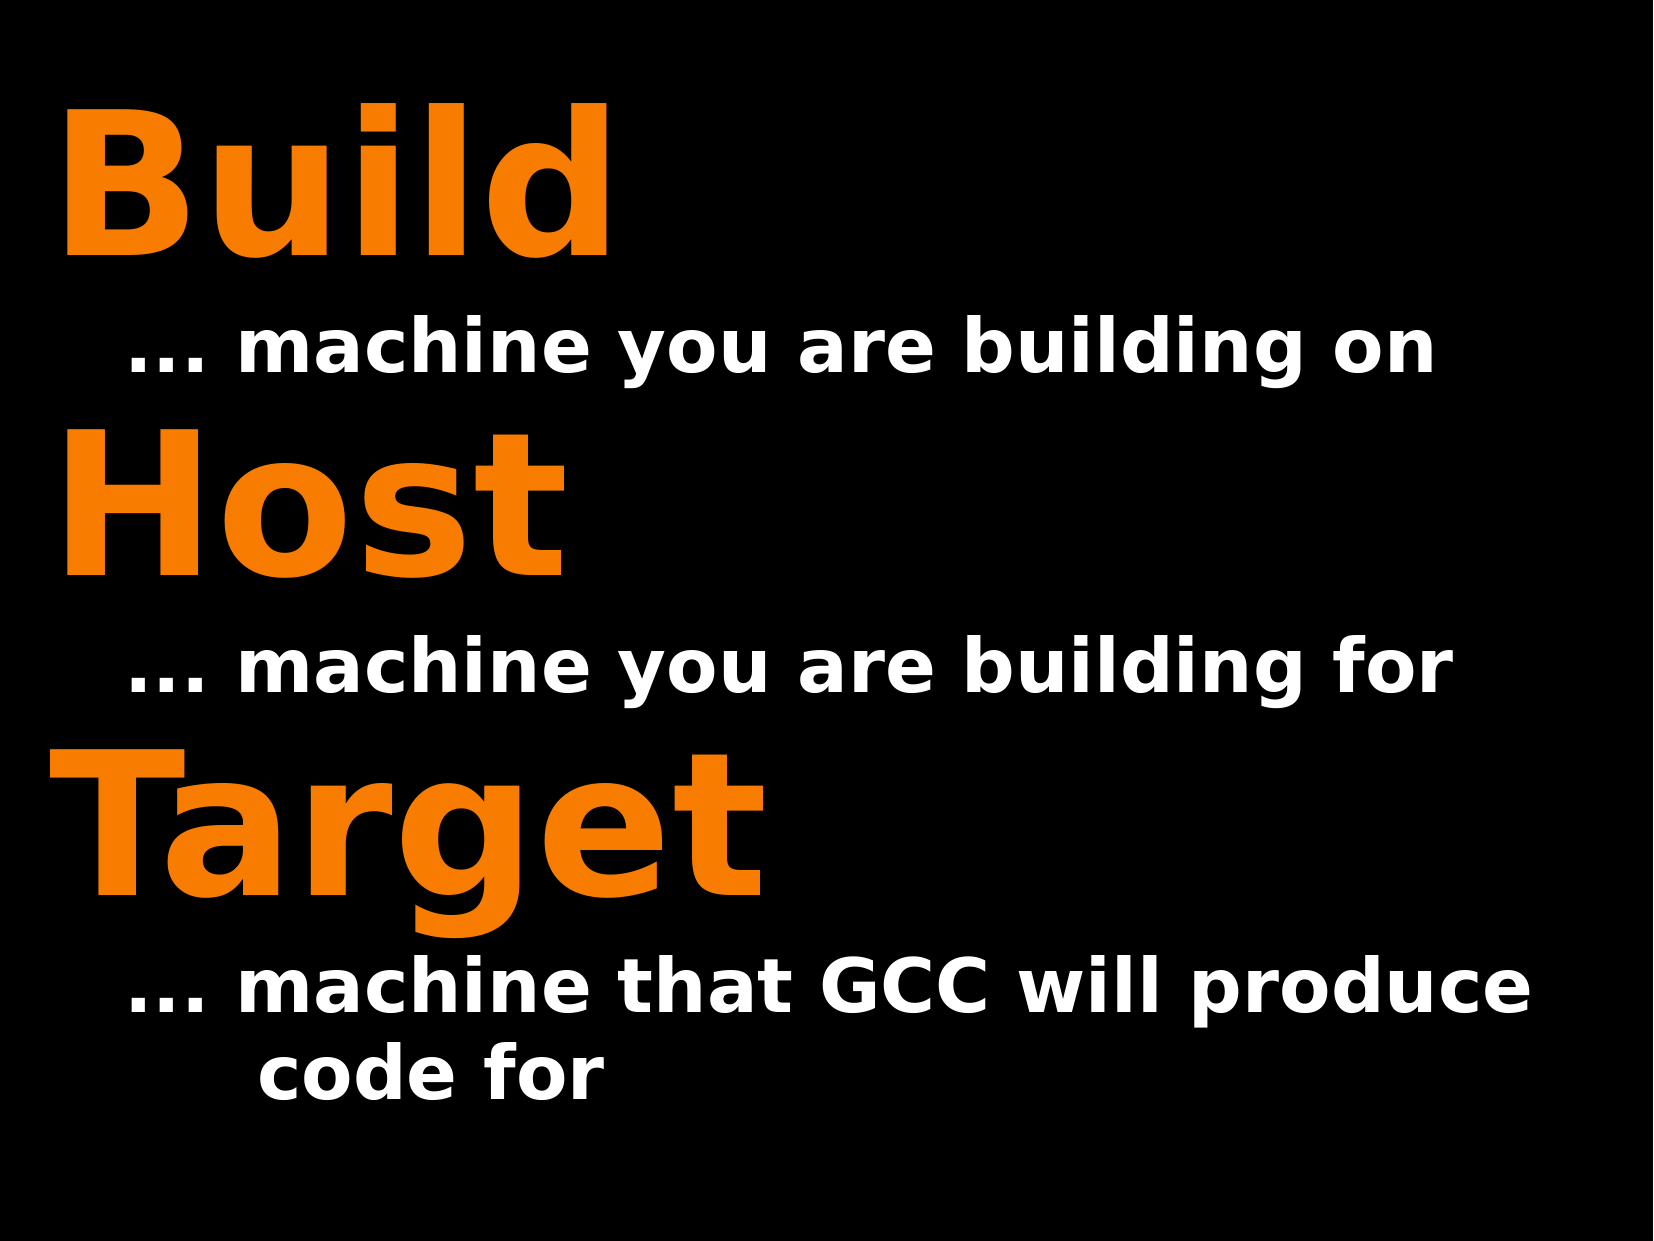

Build
	... machine you are building on
Host
	... machine you are building for
Target
	... machine that GCC will produce
 code for